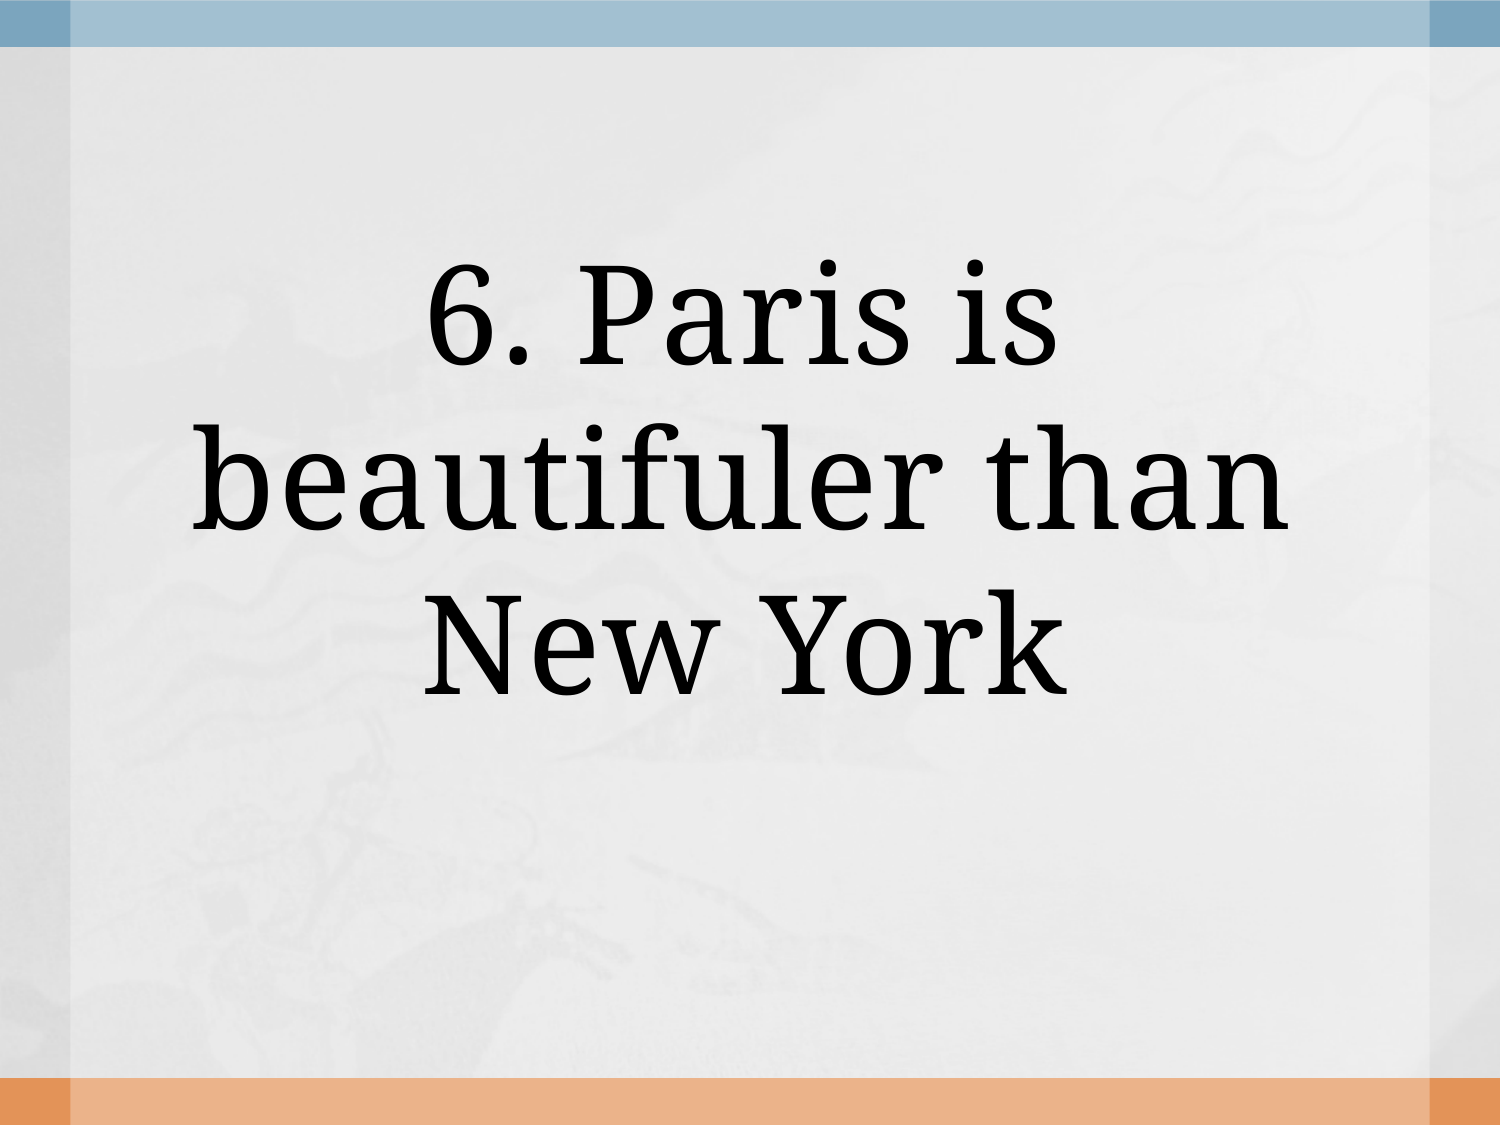

# 6. Paris is beautifuler than New York